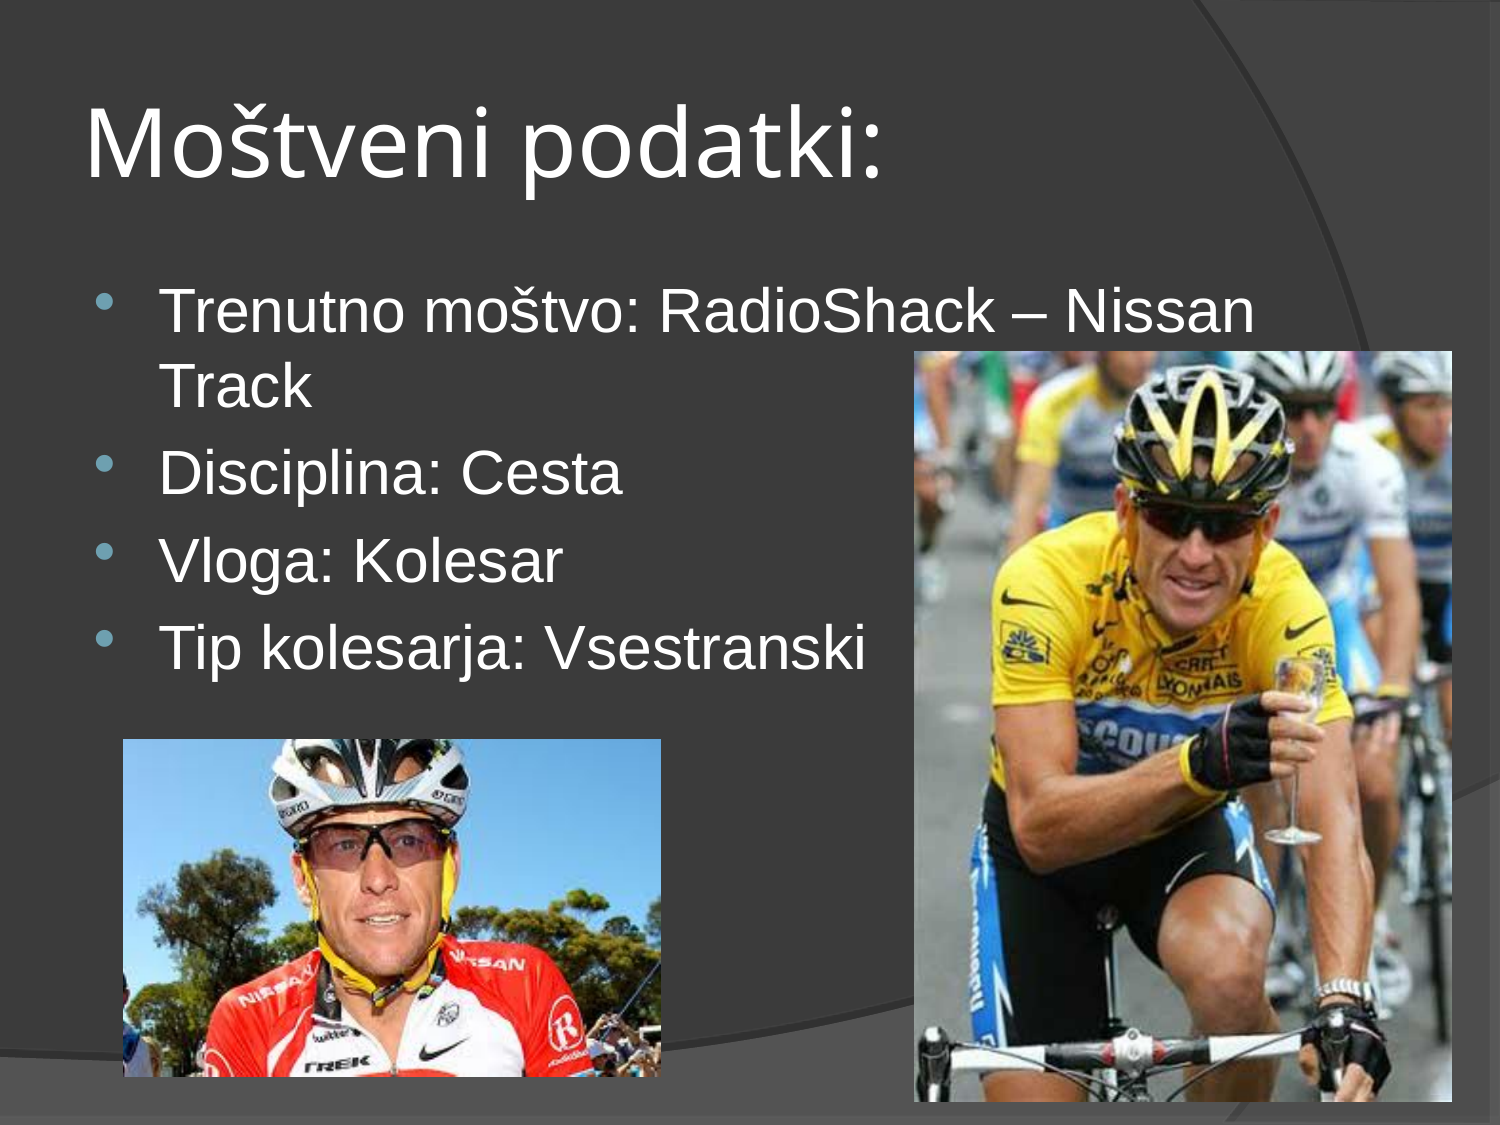

# Moštveni podatki:
Trenutno moštvo: RadioShack – Nissan Track
Disciplina: Cesta
Vloga: Kolesar
Tip kolesarja: Vsestranski